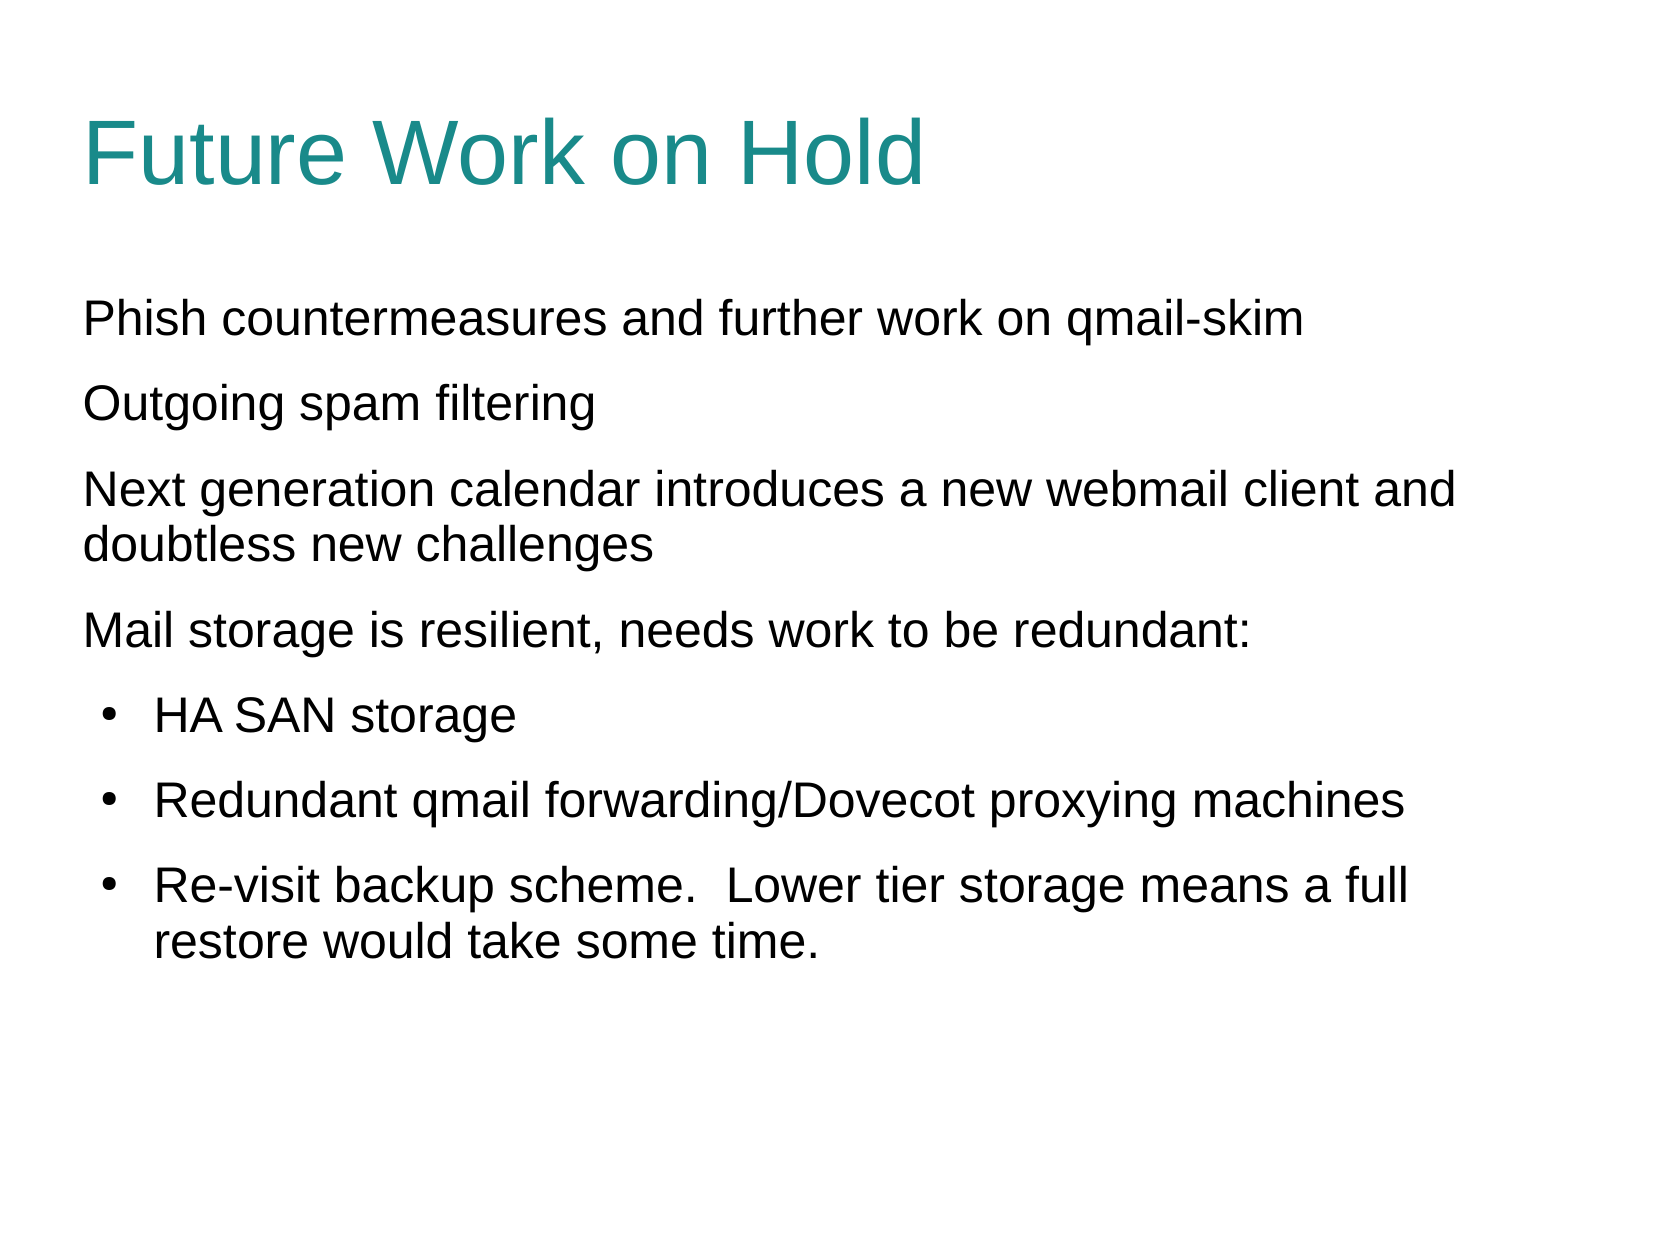

# Future Work on Hold
Phish countermeasures and further work on qmail-skim
Outgoing spam filtering
Next generation calendar introduces a new webmail client and doubtless new challenges
Mail storage is resilient, needs work to be redundant:
HA SAN storage
Redundant qmail forwarding/Dovecot proxying machines
Re-visit backup scheme. Lower tier storage means a full restore would take some time.